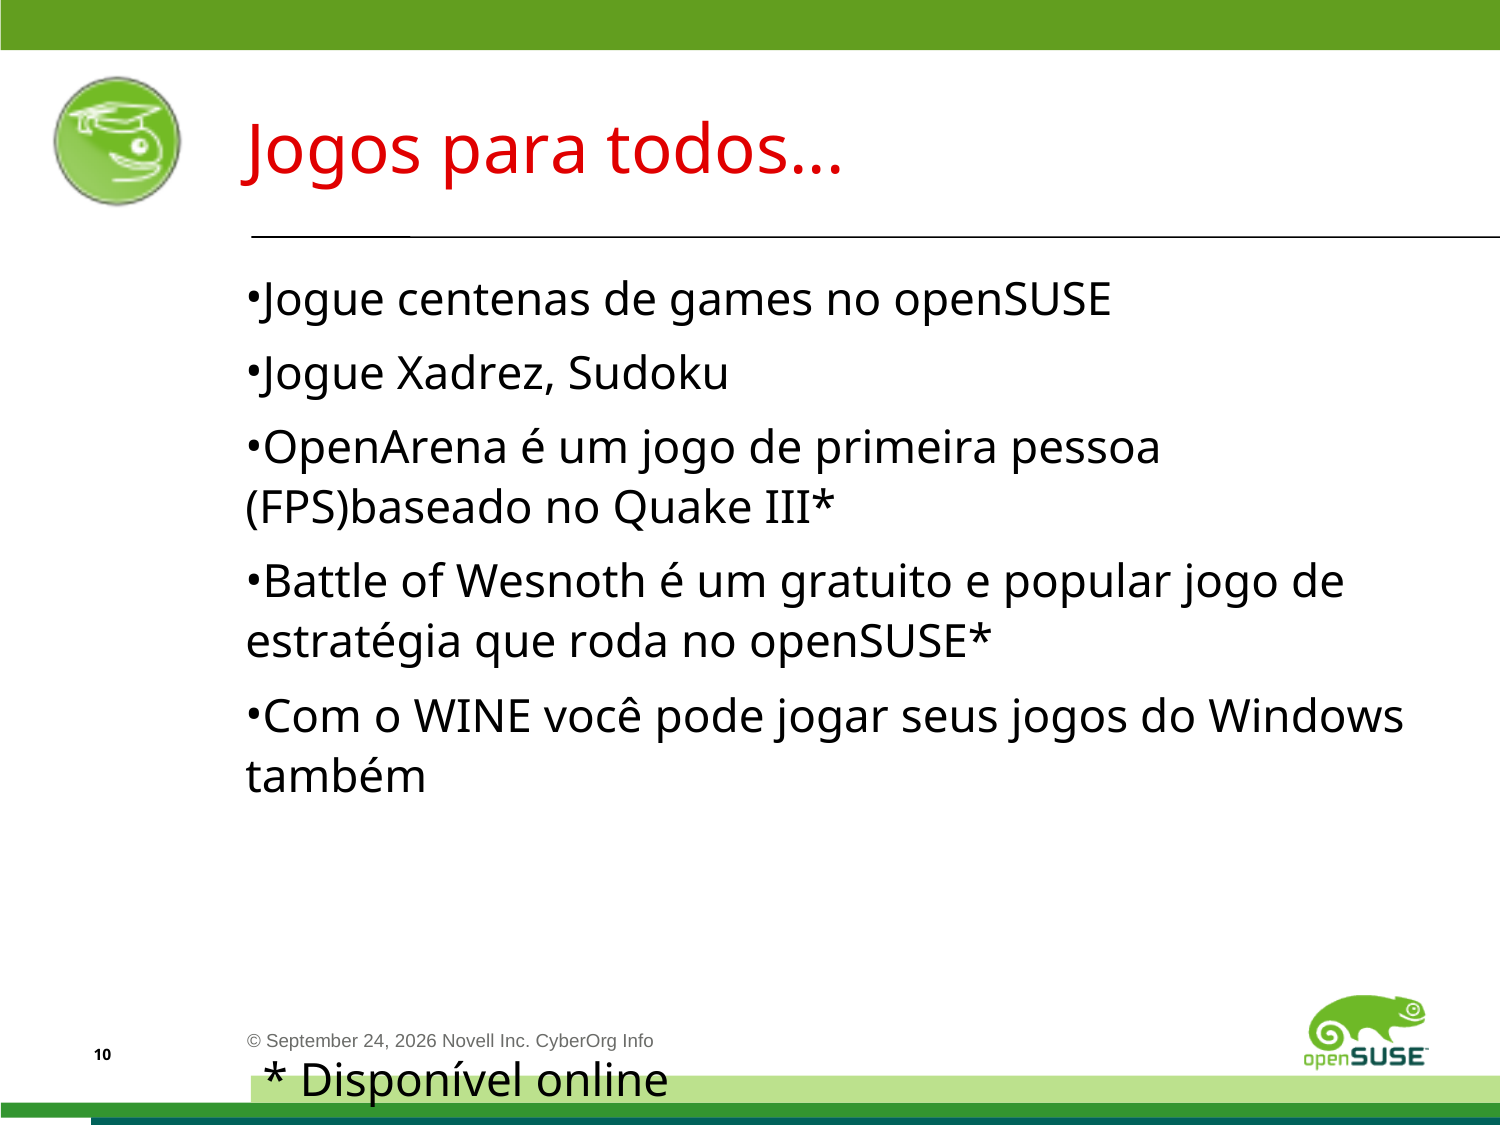

# Jogos para todos...
Jogue centenas de games no openSUSE
Jogue Xadrez, Sudoku
OpenArena é um jogo de primeira pessoa (FPS)baseado no Quake III*
Battle of Wesnoth é um gratuito e popular jogo de estratégia que roda no openSUSE*
Com o WINE você pode jogar seus jogos do Windows também
* Disponível online